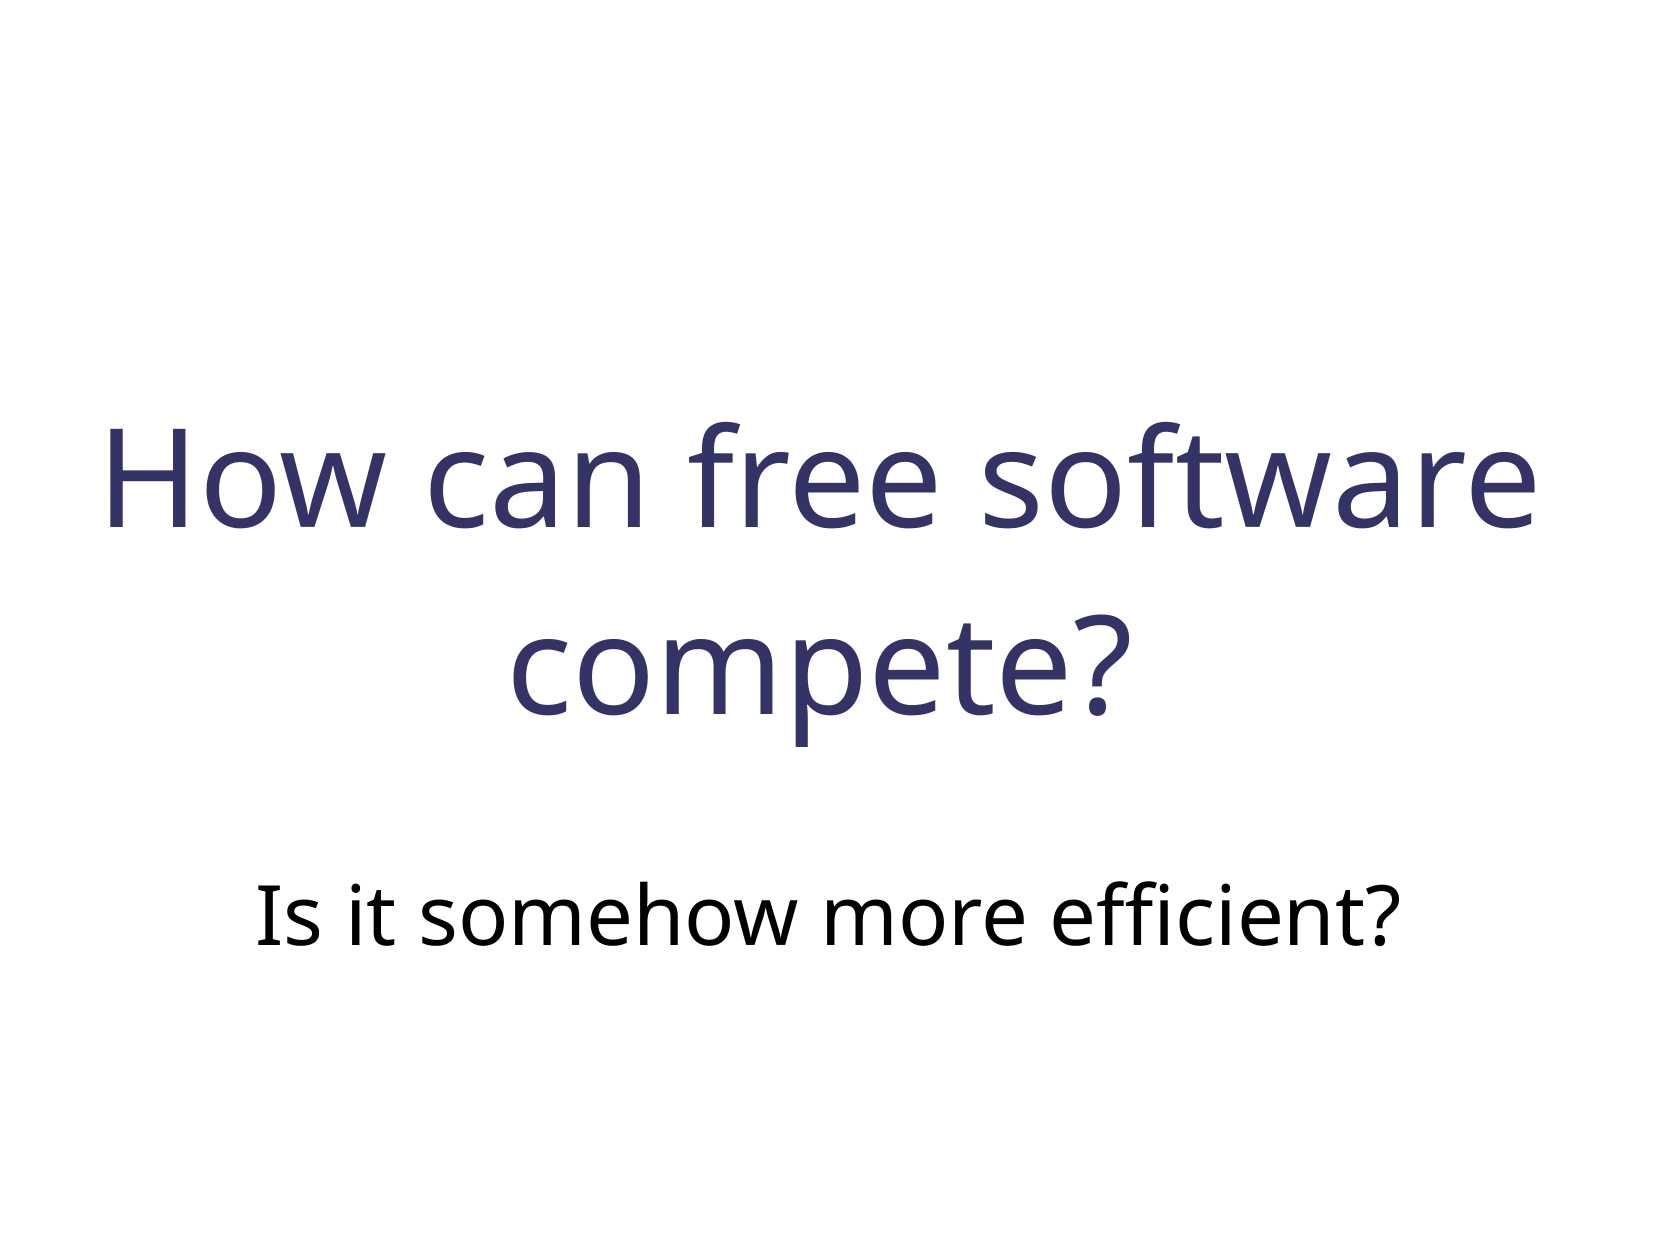

# How can free software compete?
Is it somehow more efficient?